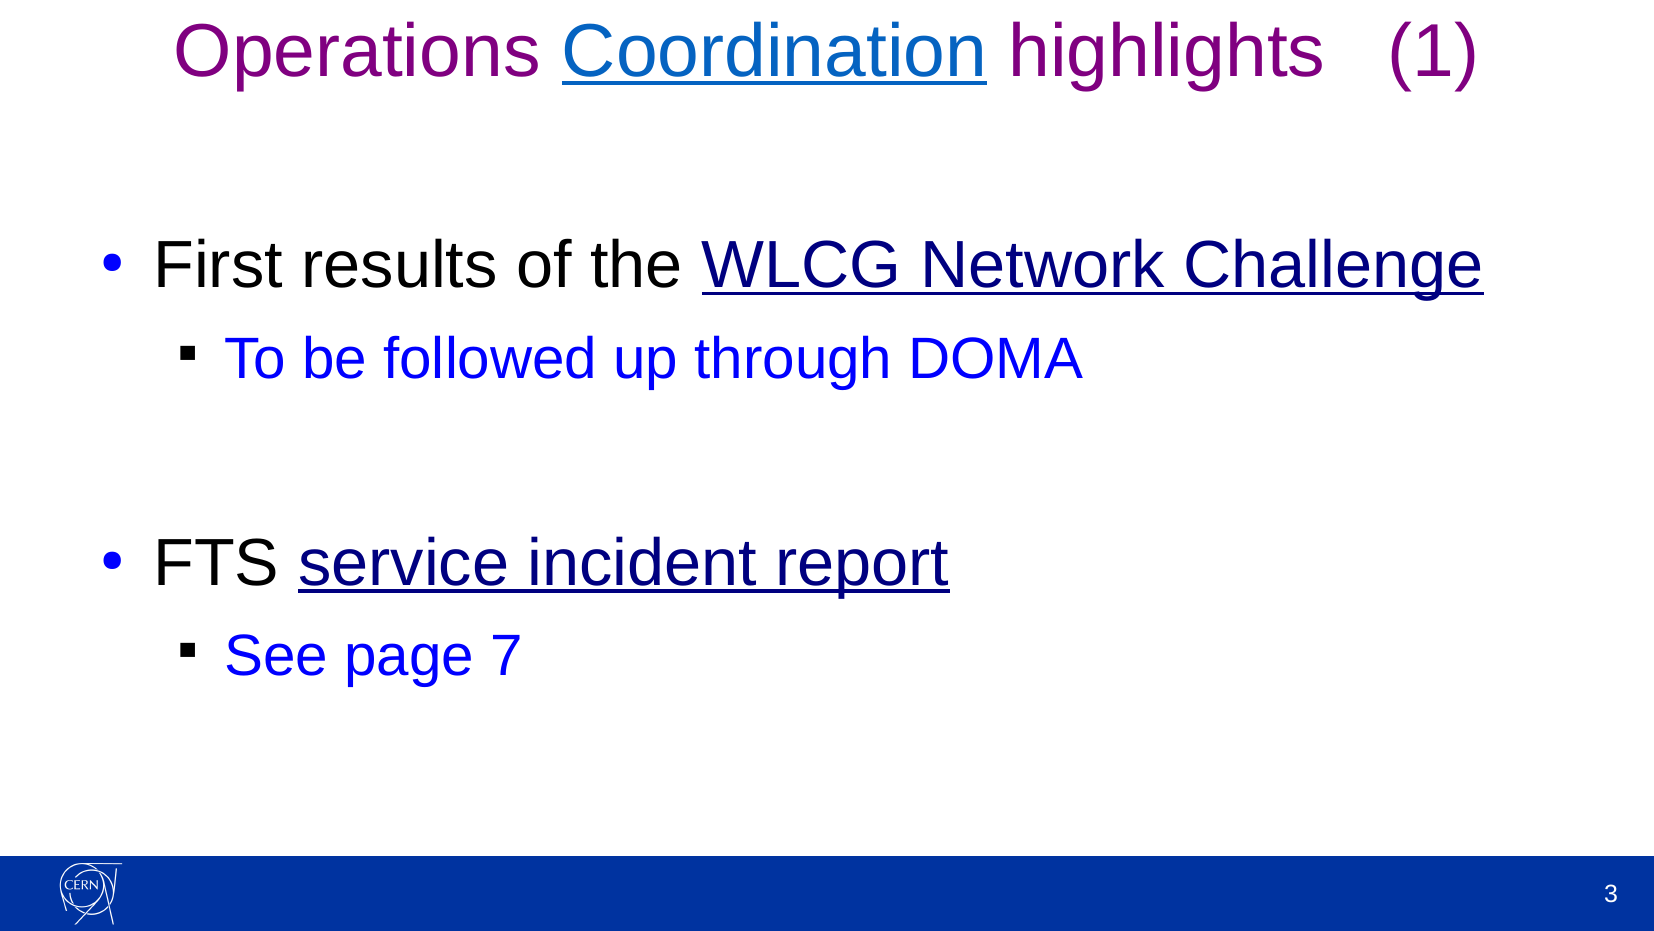

# Operations Coordination highlights (1)
First results of the WLCG Network Challenge
To be followed up through DOMA
FTS service incident report
See page 7
3